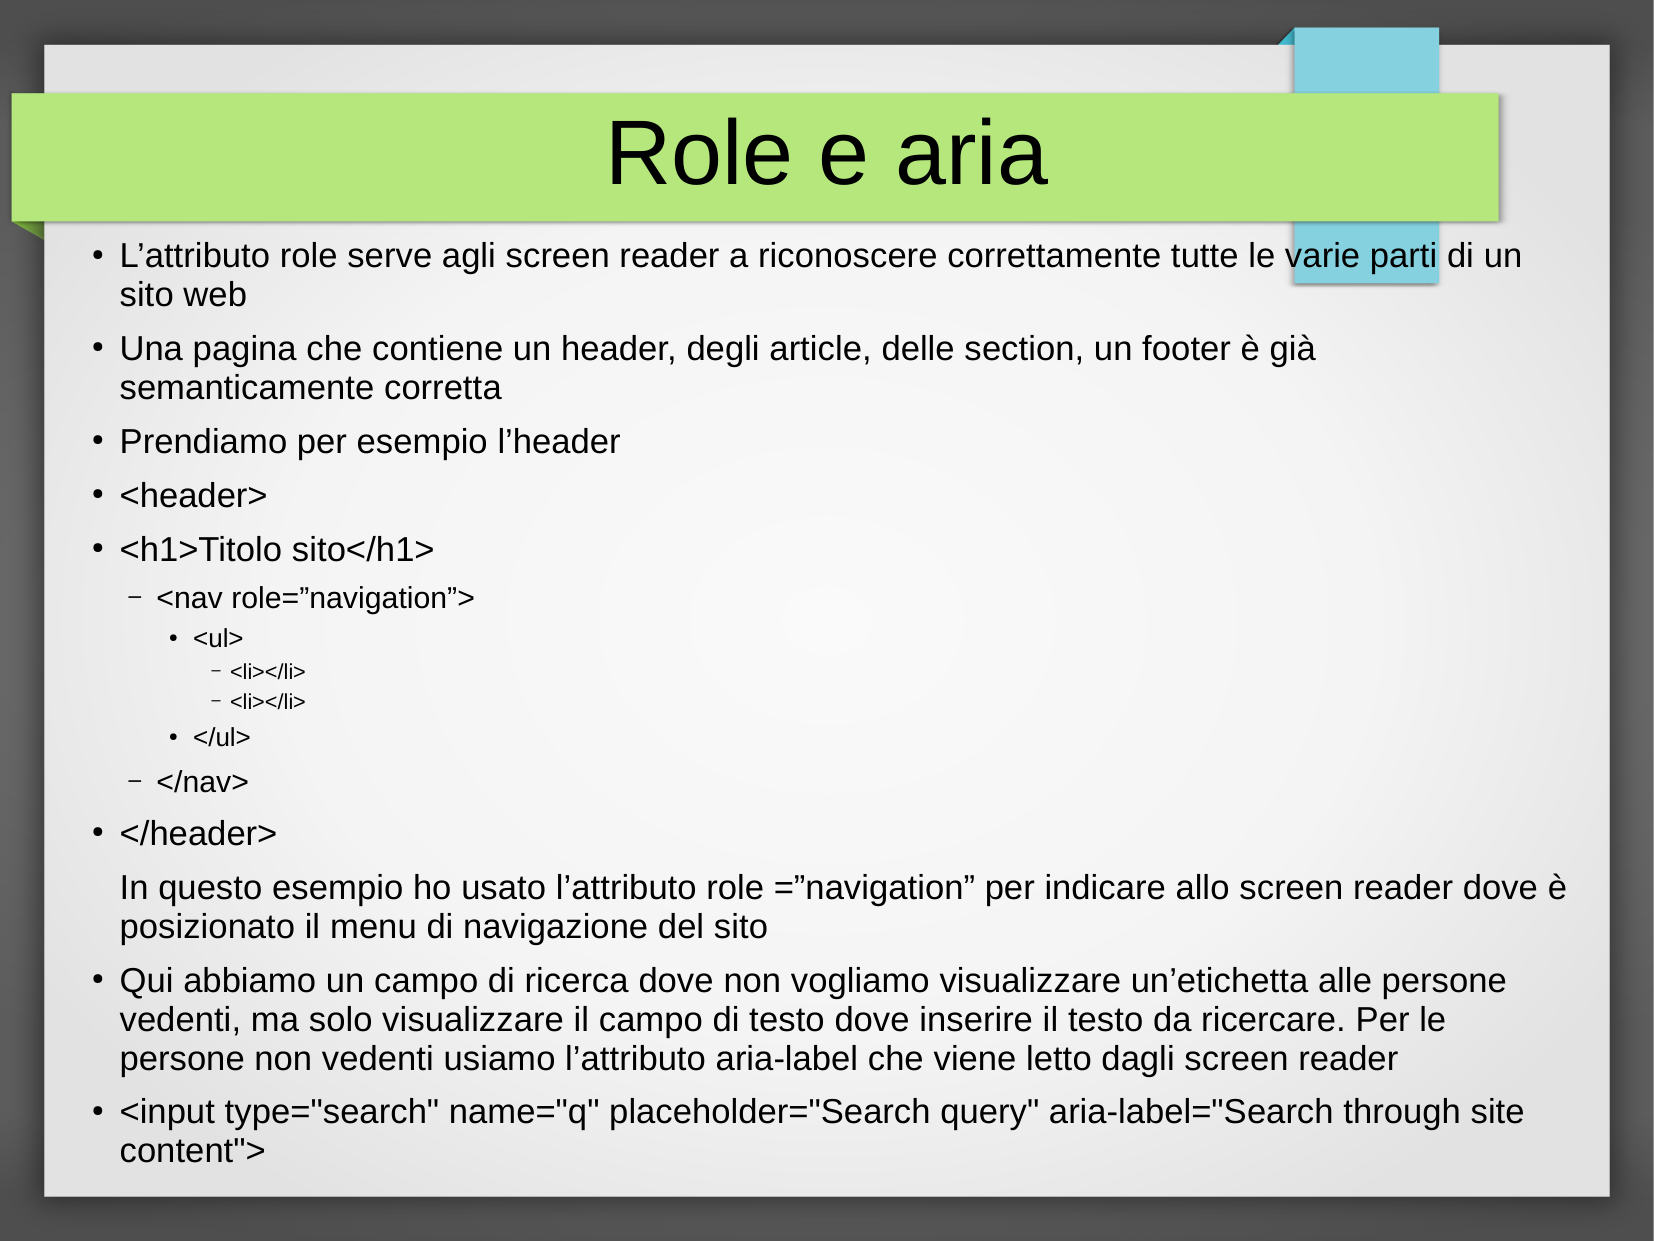

# Role e aria
L’attributo role serve agli screen reader a riconoscere correttamente tutte le varie parti di un sito web
Una pagina che contiene un header, degli article, delle section, un footer è già semanticamente corretta
Prendiamo per esempio l’header
<header>
<h1>Titolo sito</h1>
<nav role=”navigation”>
<ul>
<li></li>
<li></li>
</ul>
</nav>
</header>
In questo esempio ho usato l’attributo role =”navigation” per indicare allo screen reader dove è posizionato il menu di navigazione del sito
Qui abbiamo un campo di ricerca dove non vogliamo visualizzare un’etichetta alle persone vedenti, ma solo visualizzare il campo di testo dove inserire il testo da ricercare. Per le persone non vedenti usiamo l’attributo aria-label che viene letto dagli screen reader
<input type="search" name="q" placeholder="Search query" aria-label="Search through site content">